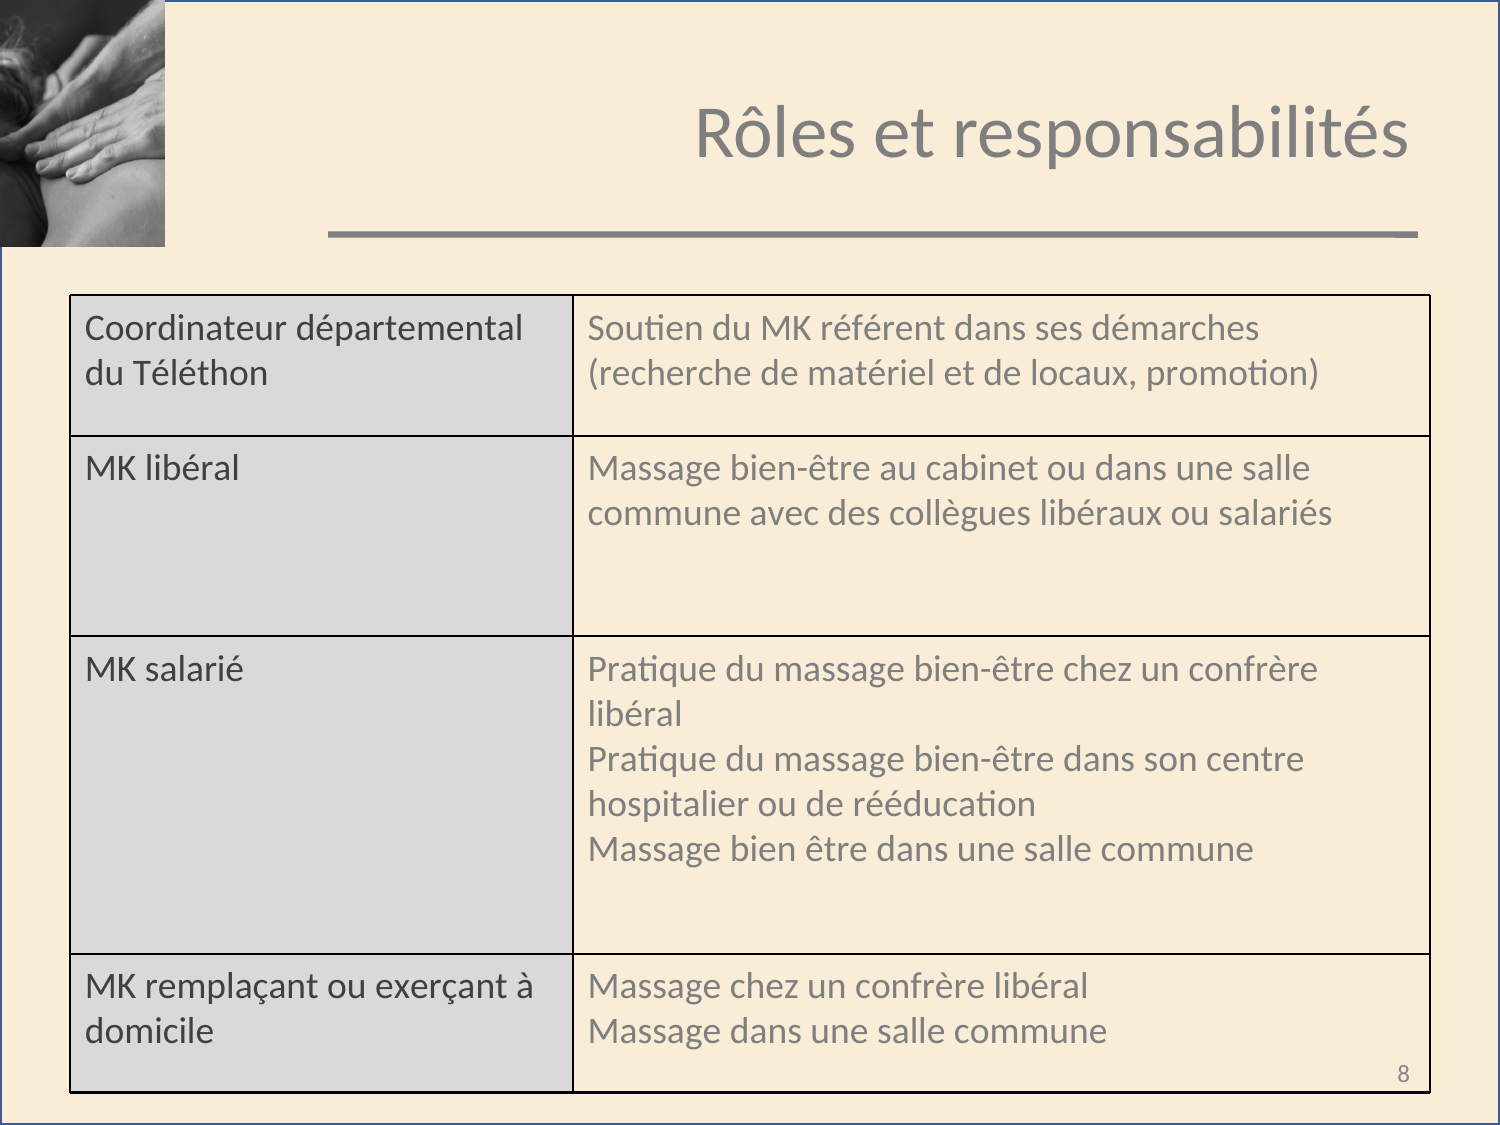

# Rôles et responsabilités
Coordinateur départemental du Téléthon
Soutien du MK référent dans ses démarches (recherche de matériel et de locaux, promotion)
MK libéral
Massage bien-être au cabinet ou dans une salle commune avec des collègues libéraux ou salariés
MK salarié
Pratique du massage bien-être chez un confrère libéral
Pratique du massage bien-être dans son centre hospitalier ou de rééducation
Massage bien être dans une salle commune
MK remplaçant ou exerçant à domicile
Massage chez un confrère libéral
Massage dans une salle commune